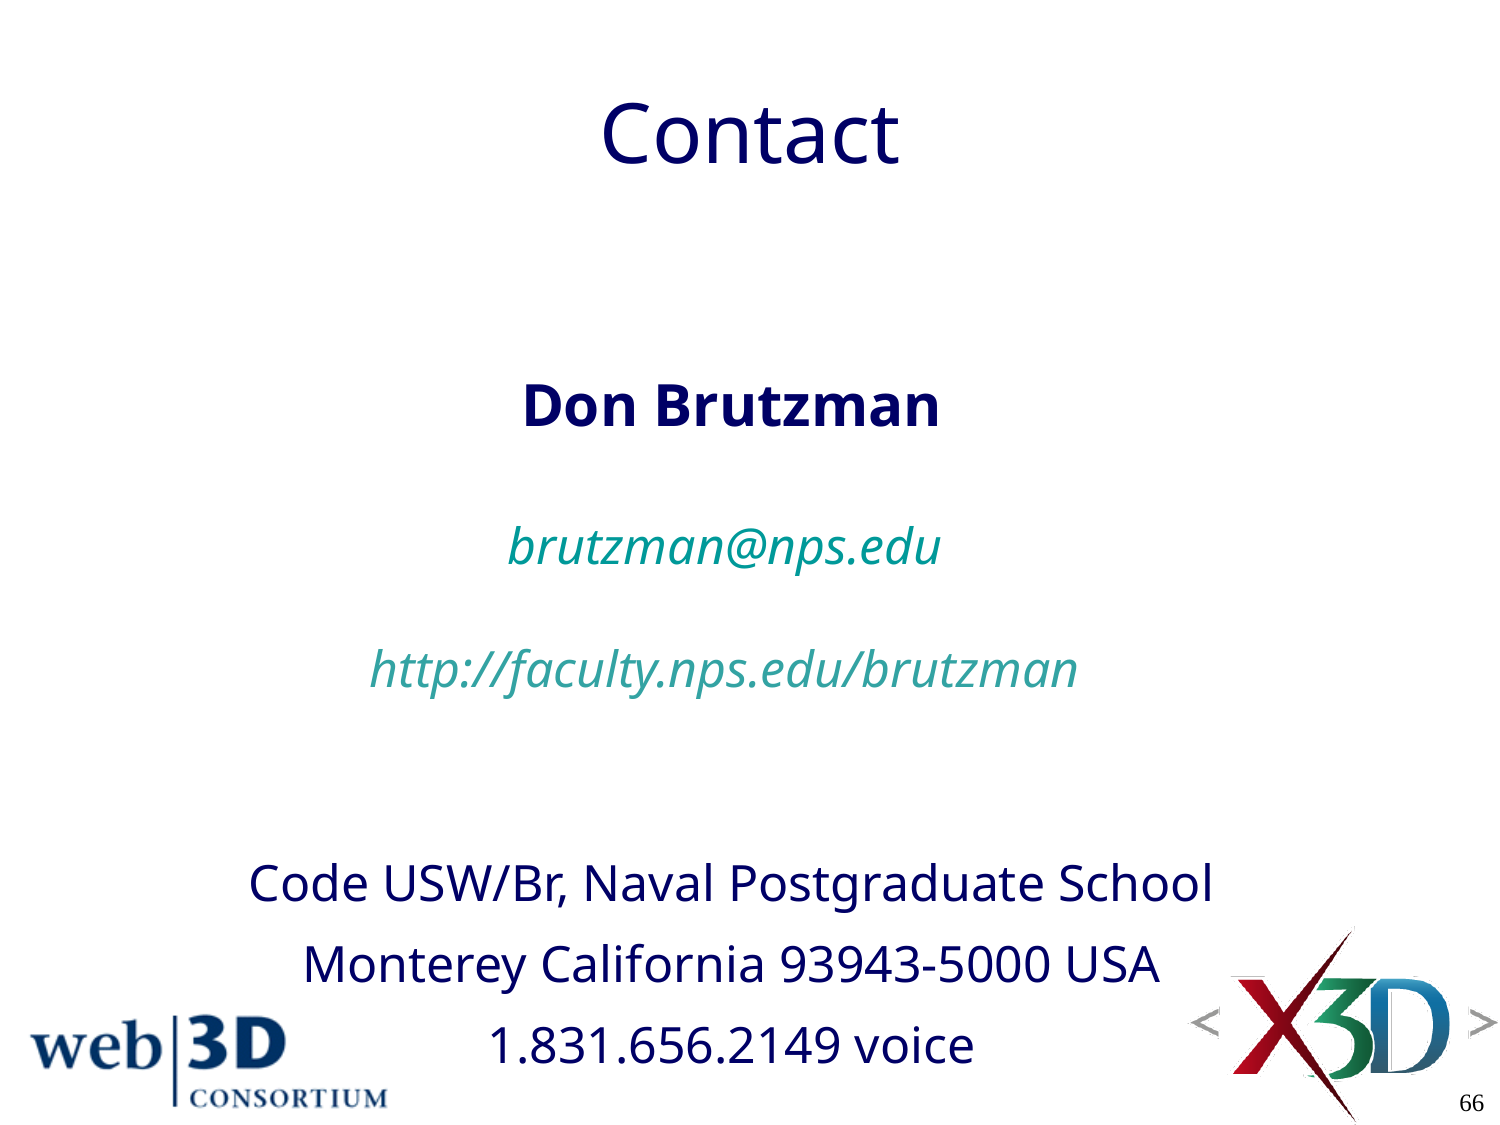

Contact
# Don Brutzman
brutzman@nps.edu
http://faculty.nps.edu/brutzman
Code USW/Br, Naval Postgraduate School
Monterey California 93943-5000 USA
1.831.656.2149 voice